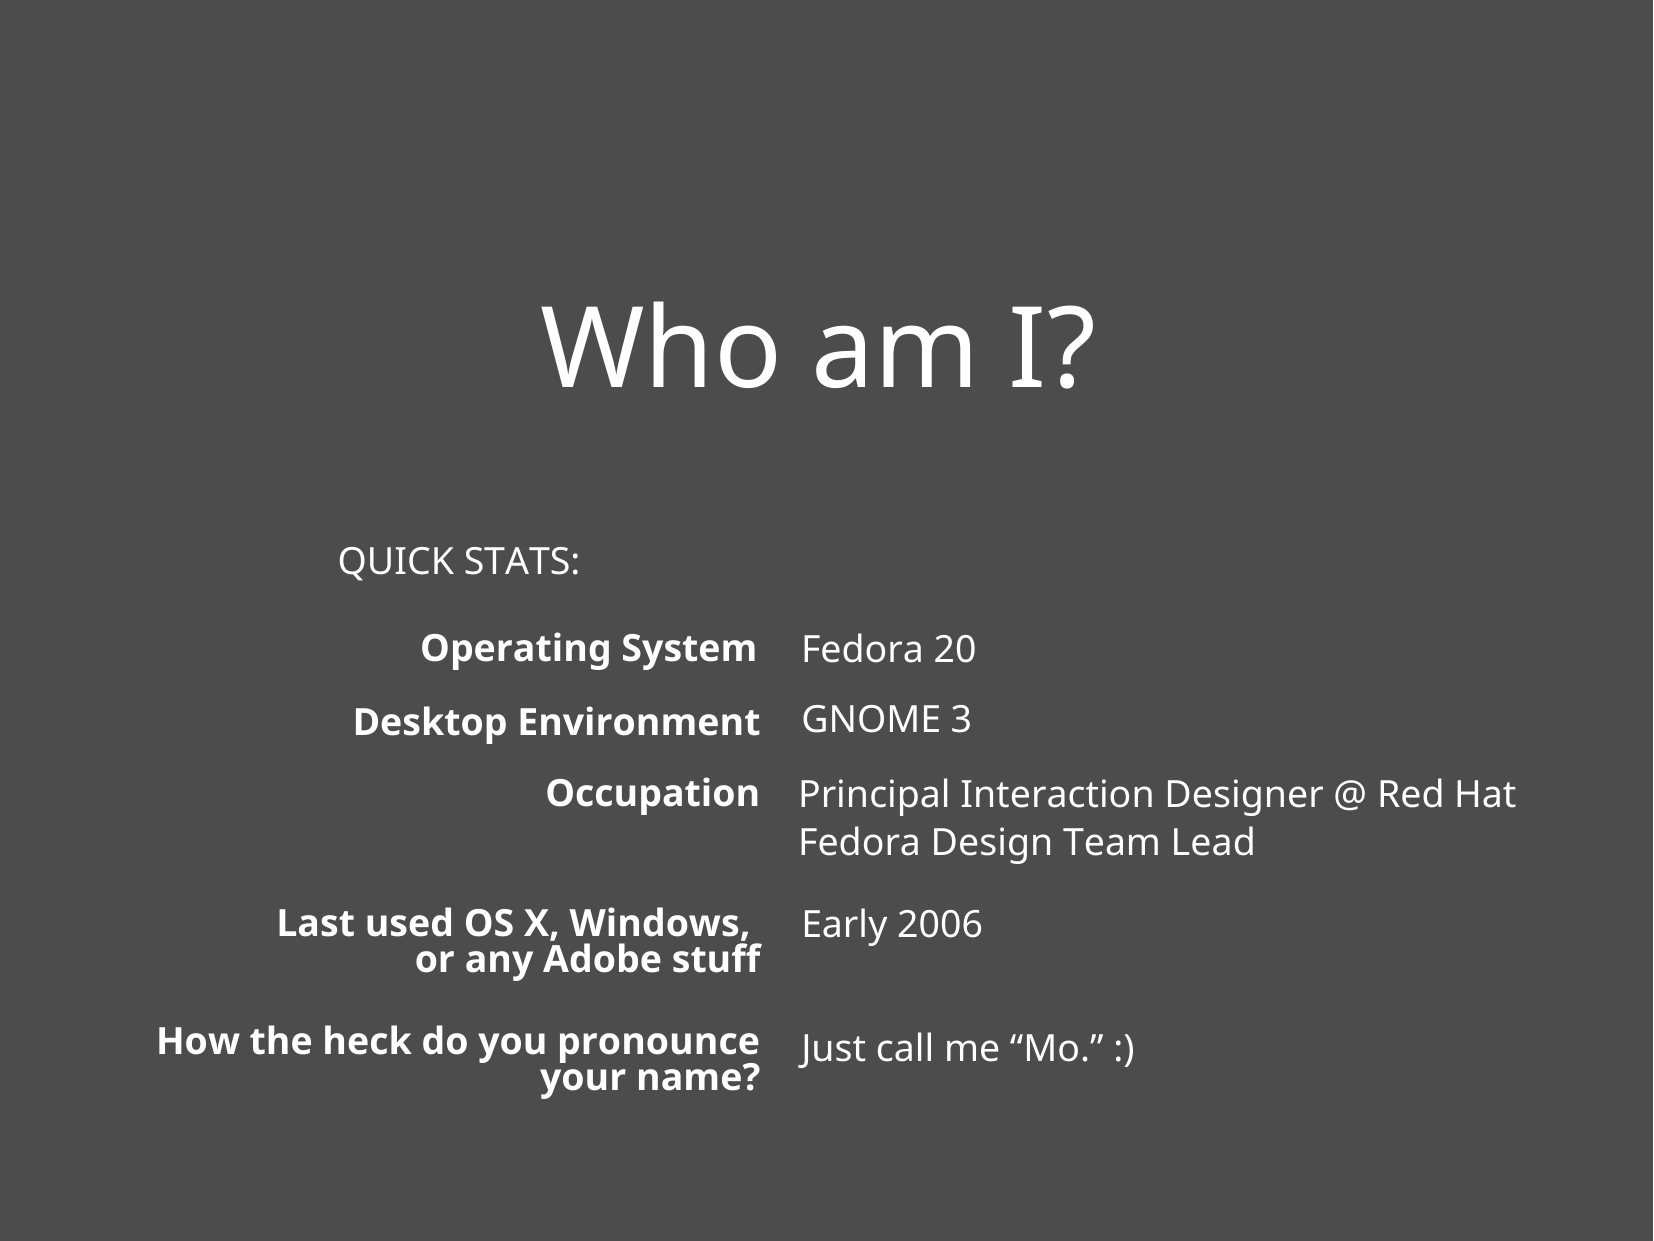

# Who am I?
QUICK STATS:
Operating System
Fedora 20
GNOME 3
Desktop Environment
Occupation
Principal Interaction Designer @ Red Hat
Fedora Design Team Lead
Early 2006
Last used OS X, Windows,
or any Adobe stuff
Just call me “Mo.” :)
How the heck do you pronounce
your name?